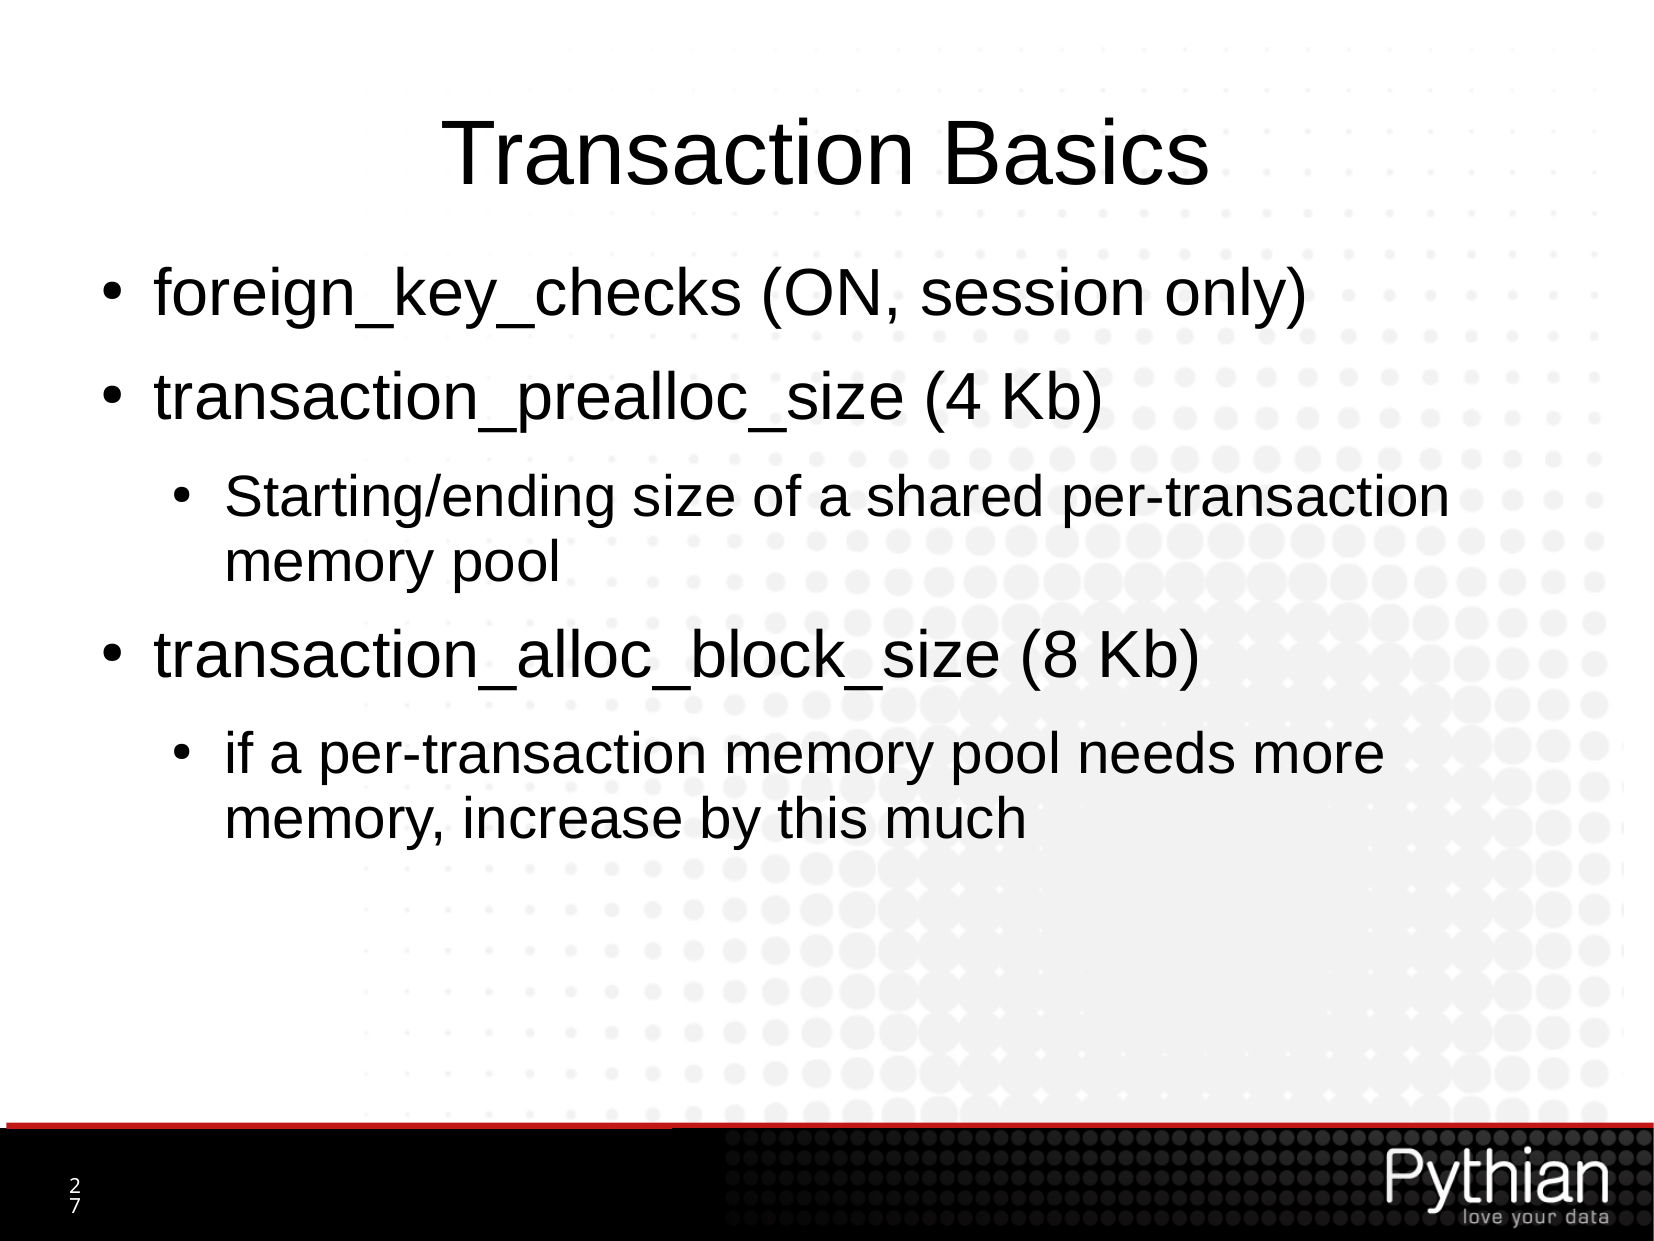

# Transaction Basics
foreign_key_checks (ON, session only)
transaction_prealloc_size (4 Kb)
Starting/ending size of a shared per-transaction memory pool
transaction_alloc_block_size (8 Kb)
if a per-transaction memory pool needs more memory, increase by this much